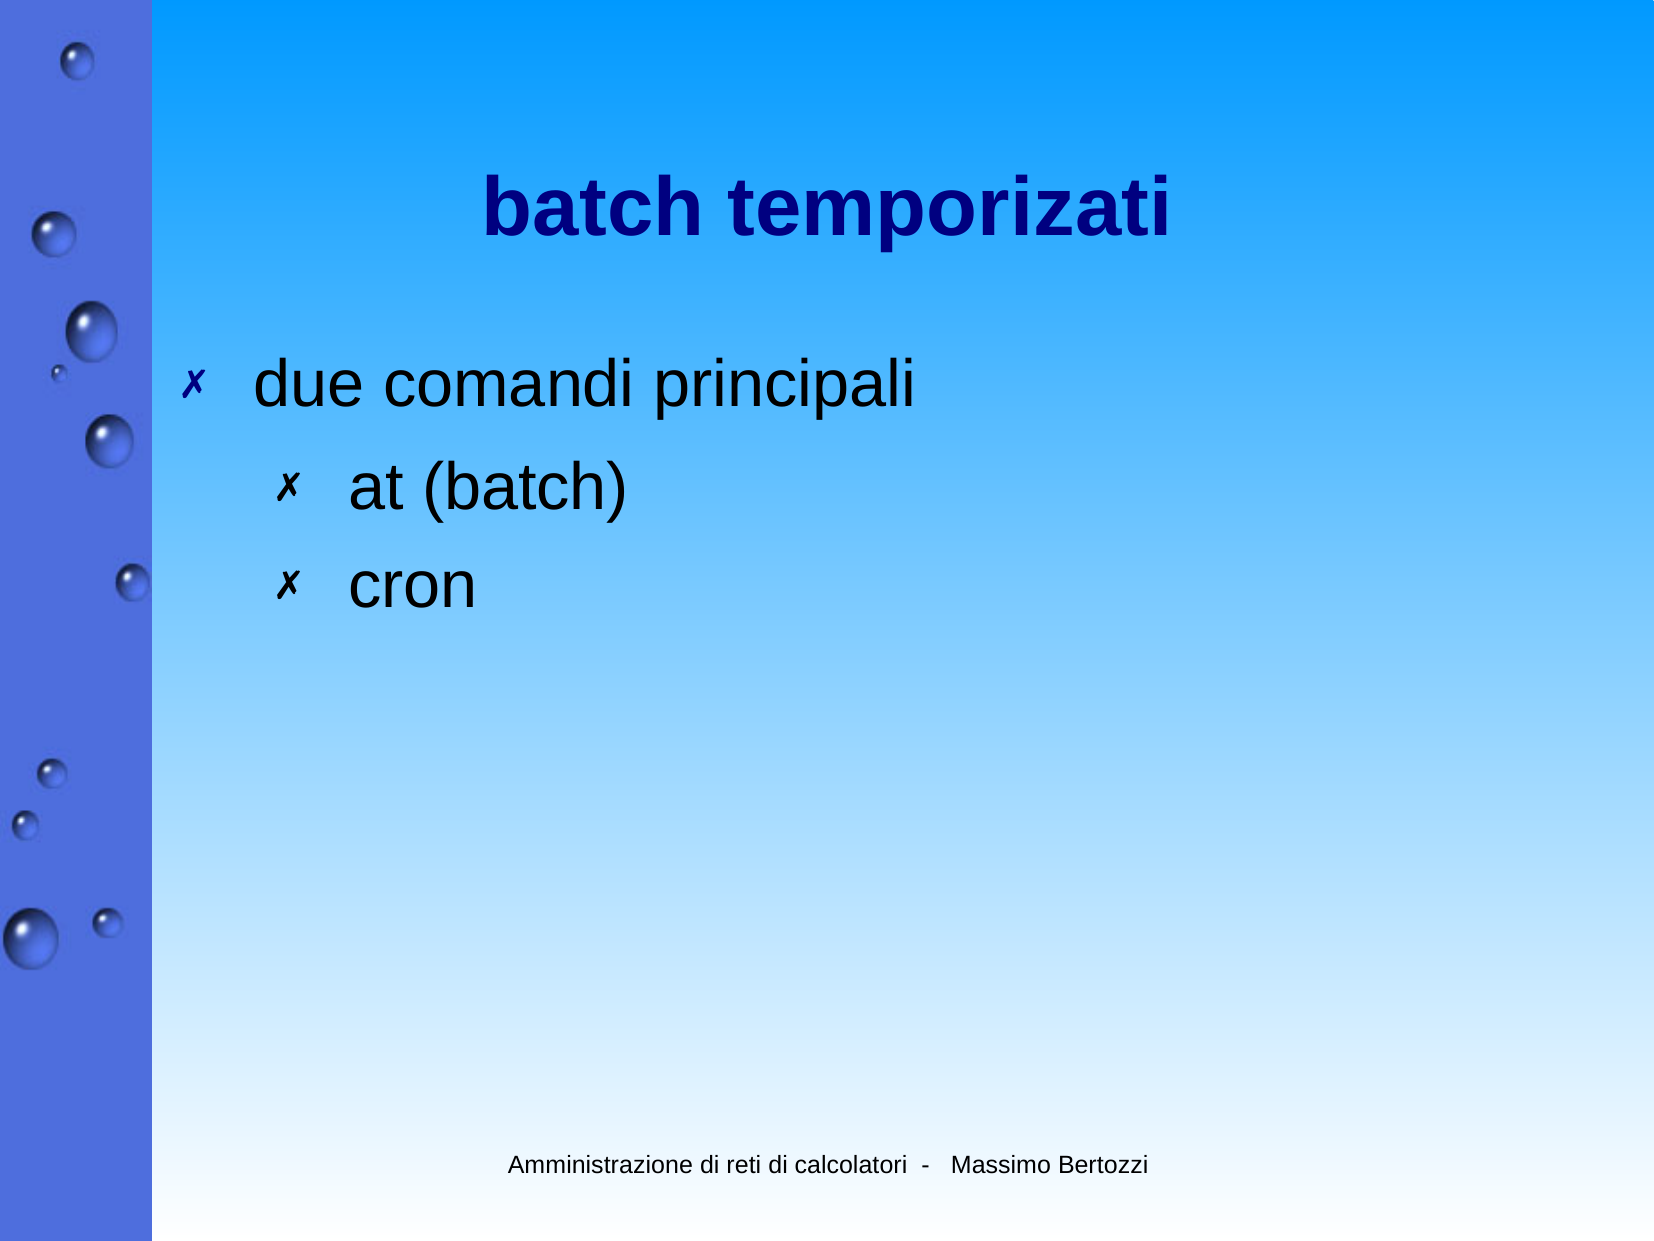

# batch temporizati
due comandi principali
at (batch)
cron